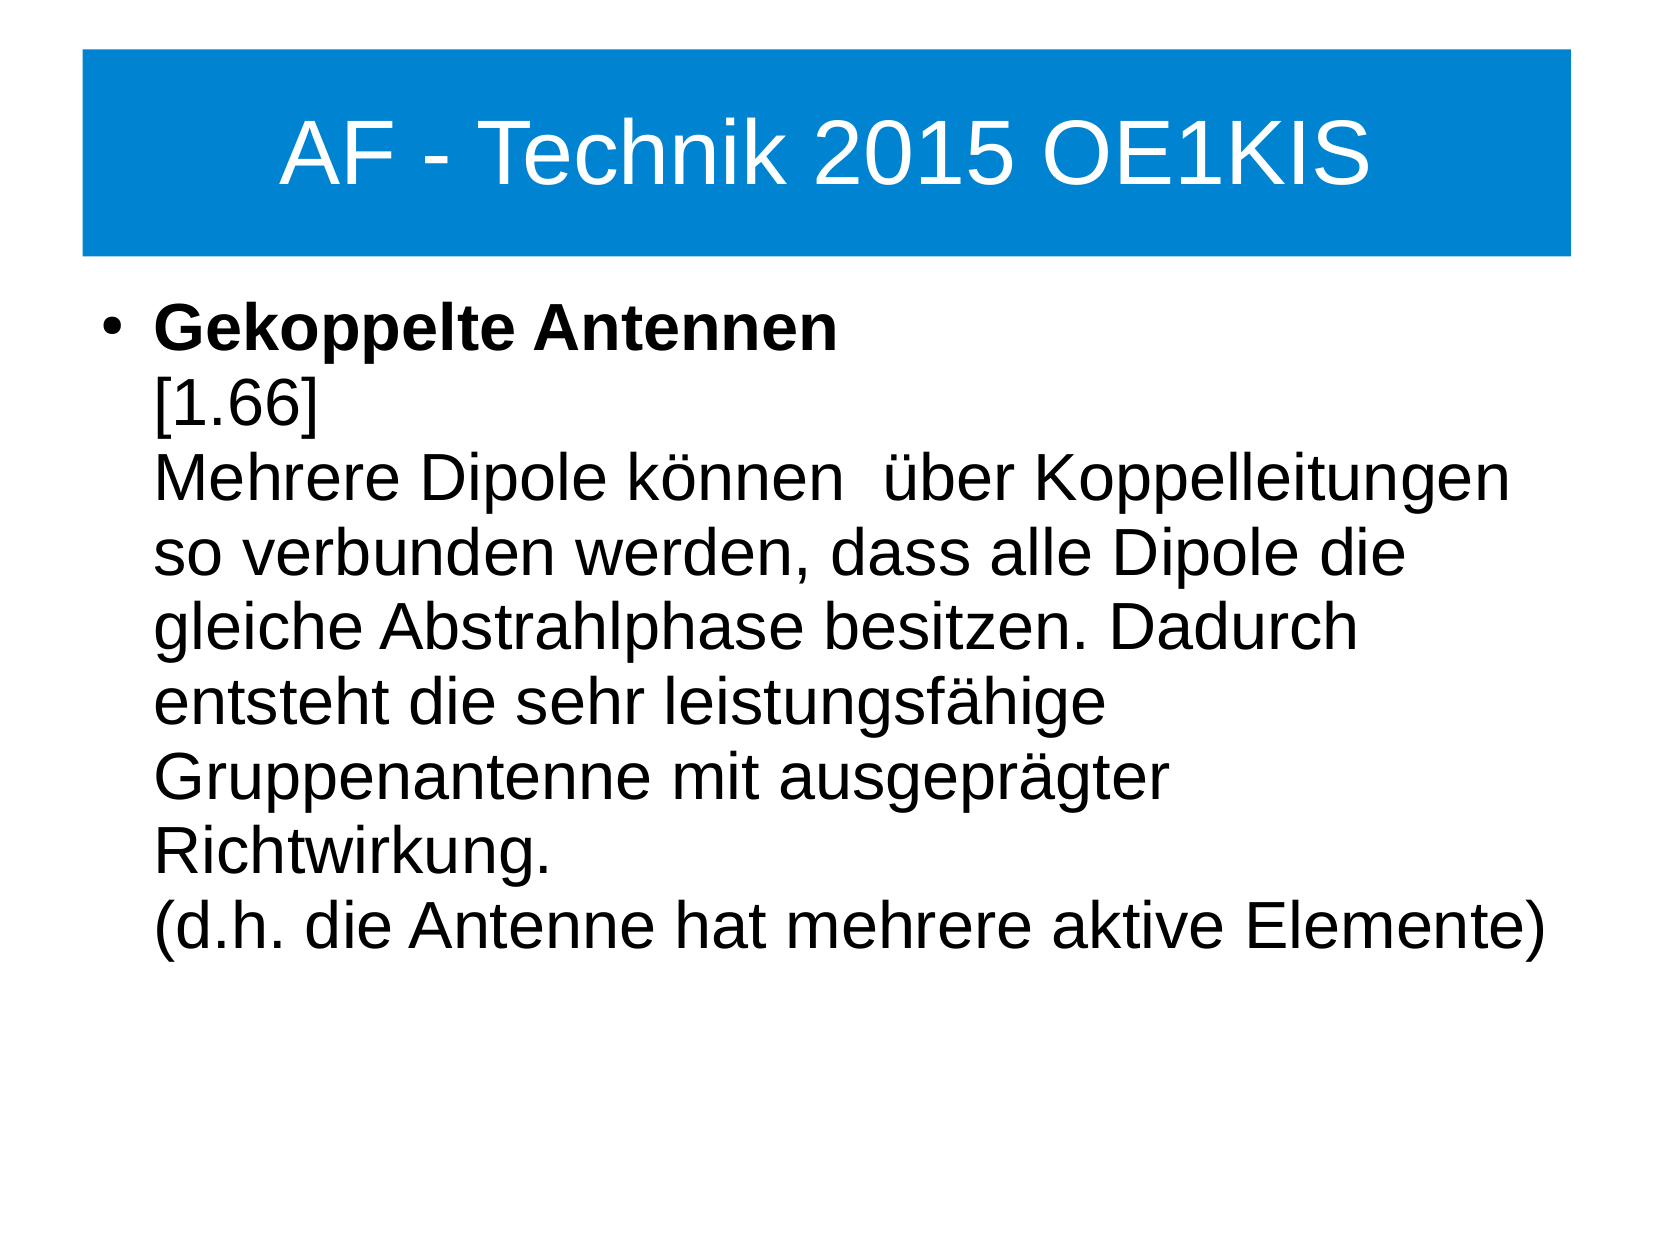

# AF - Technik 2015 OE1KIS
Gekoppelte Antennen [1.66]
Mehrere Dipole können über Koppelleitungen so verbunden werden, dass alle Dipole die gleiche Abstrahlphase besitzen. Dadurch entsteht die sehr leistungsfähige Gruppenantenne mit ausgeprägter Richtwirkung.
(d.h. die Antenne hat mehrere aktive Elemente)